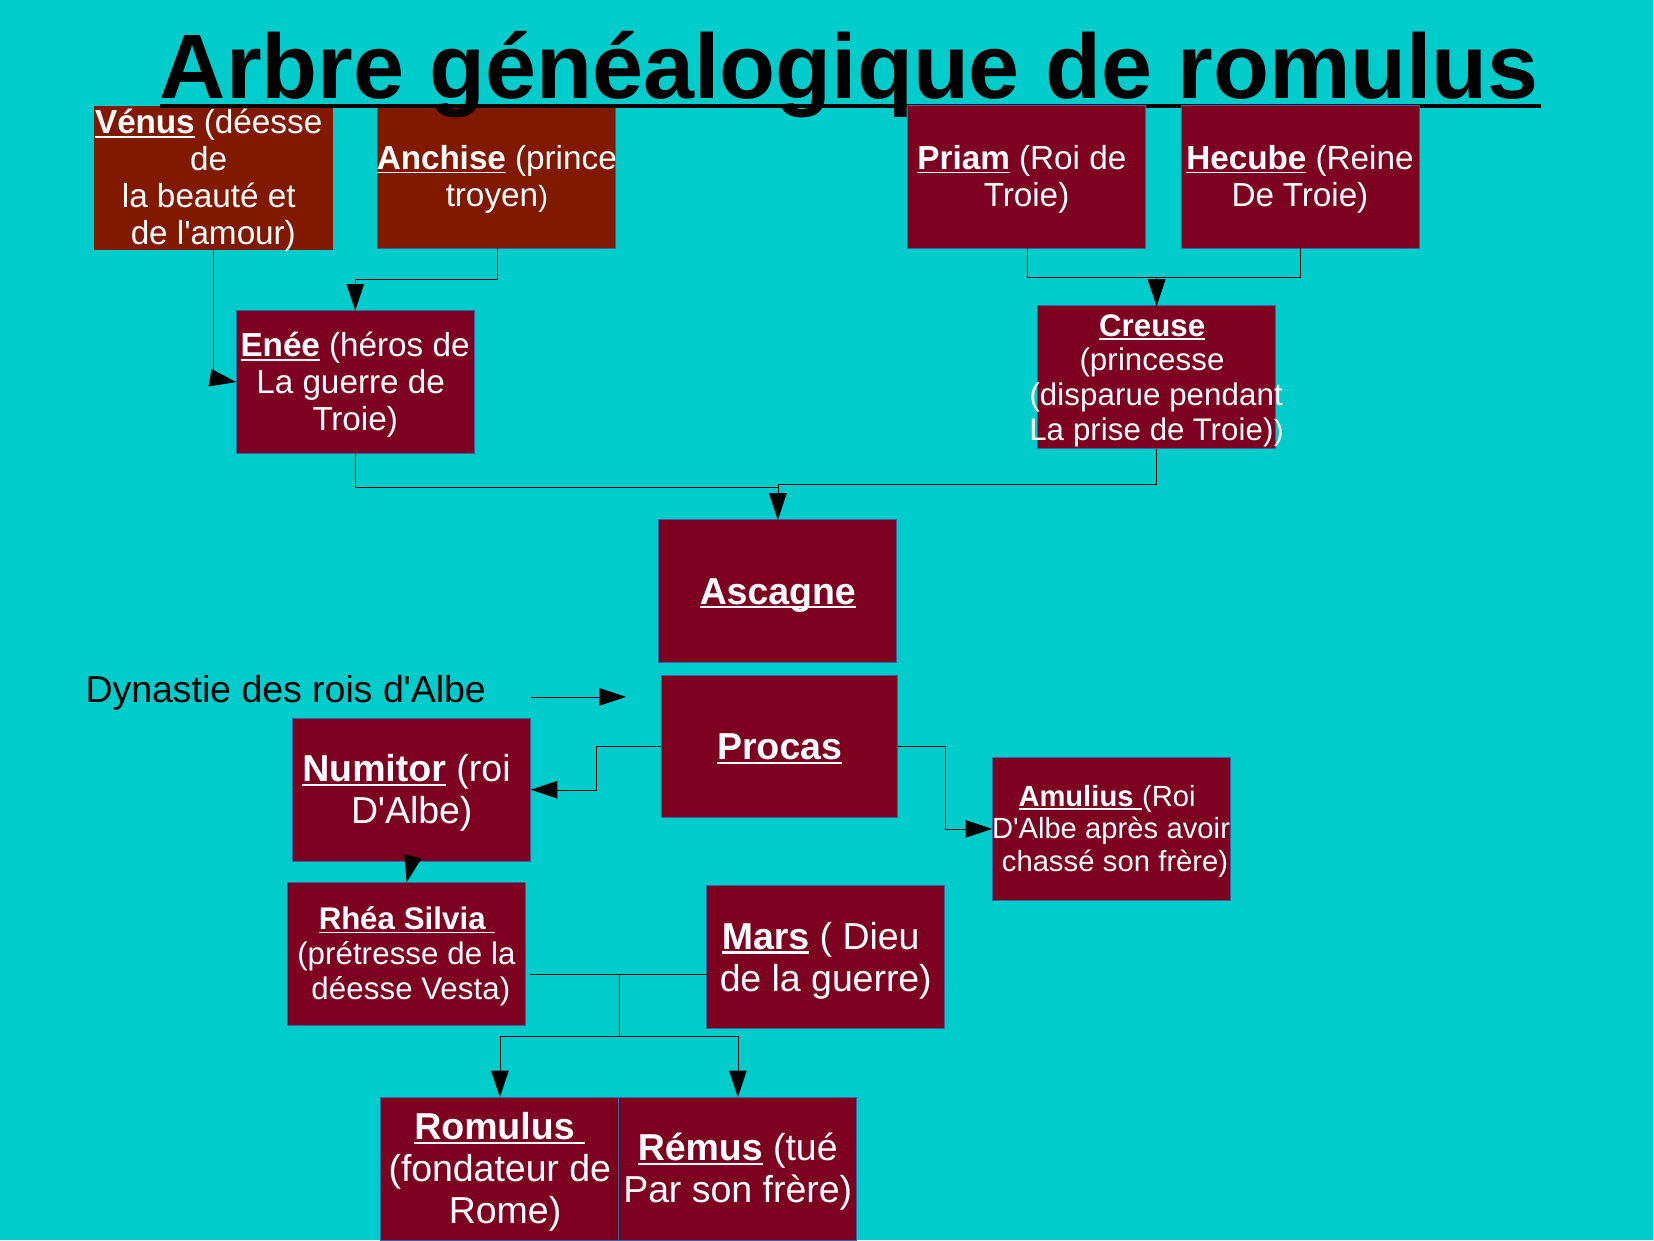

# Arbre généalogique de romulus
Anchise (prince
troyen)
Priam (Roi de
Troie)
Hecube (Reine
De Troie)
Vénus (déesse
de
la beauté et
de l'amour)
Creuse
(princesse
(disparue pendant
La prise de Troie))
Enée (héros de
La guerre de
Troie)
Ascagne
Dynastie des rois d'Albe
Procas
Numitor (roi
D'Albe)
Amulius (Roi
D'Albe après avoir
 chassé son frère)
Rhéa Silvia
(prétresse de la
 déesse Vesta)
Mars ( Dieu
de la guerre)
Romulus
(fondateur de
 Rome)
Rémus (tué
Par son frère)